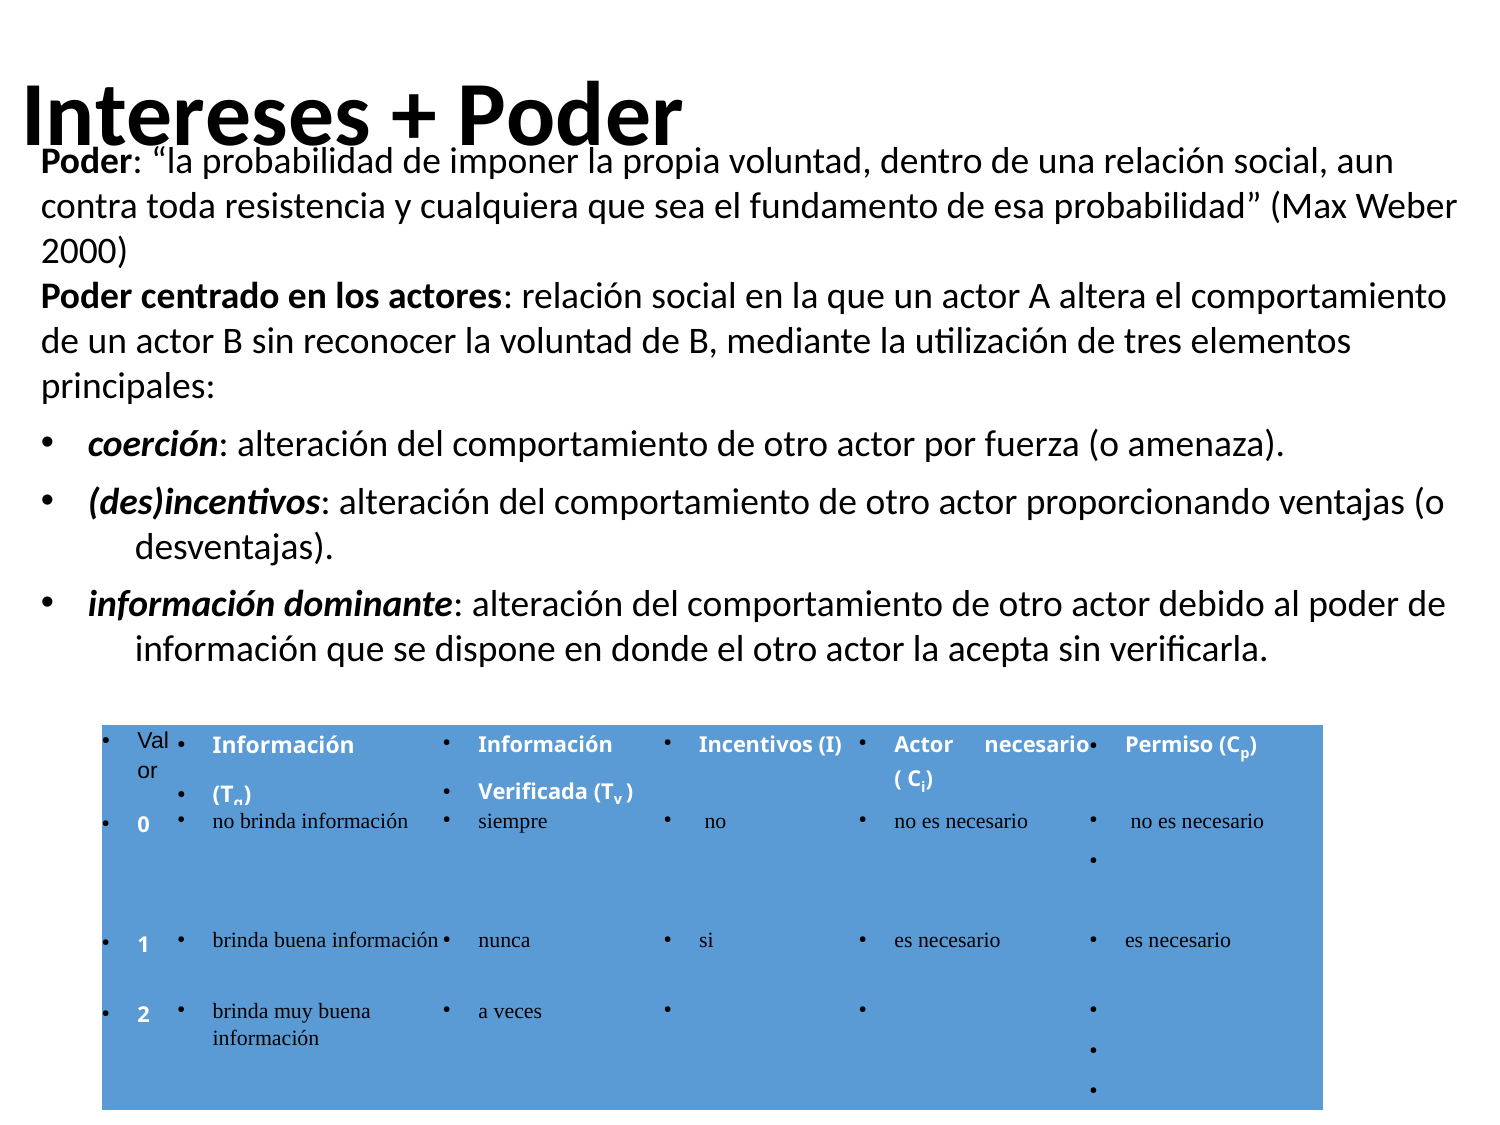

Intereses + Poder
Poder: “la probabilidad de imponer la propia voluntad, dentro de una relación social, aun contra toda resistencia y cualquiera que sea el fundamento de esa probabilidad” (Max Weber 2000)
Poder centrado en los actores: relación social en la que un actor A altera el comportamiento de un actor B sin reconocer la voluntad de B, mediante la utilización de tres elementos principales:
coerción: alteración del comportamiento de otro actor por fuerza (o amenaza).
(des)incentivos: alteración del comportamiento de otro actor proporcionando ventajas (o desventajas).
información dominante: alteración del comportamiento de otro actor debido al poder de información que se dispone en donde el otro actor la acepta sin verificarla.
| Valor | Información (Tq) | Información Verificada (Tv ) | Incentivos (I) | Actor necesario ( Ci) | Permiso (Cp) |
| --- | --- | --- | --- | --- | --- |
| 0 | no brinda información | siempre | no | no es necesario | no es necesario |
| 1 | brinda buena información | nunca | si | es necesario | es necesario |
| 2 | brinda muy buena información | a veces | | | |